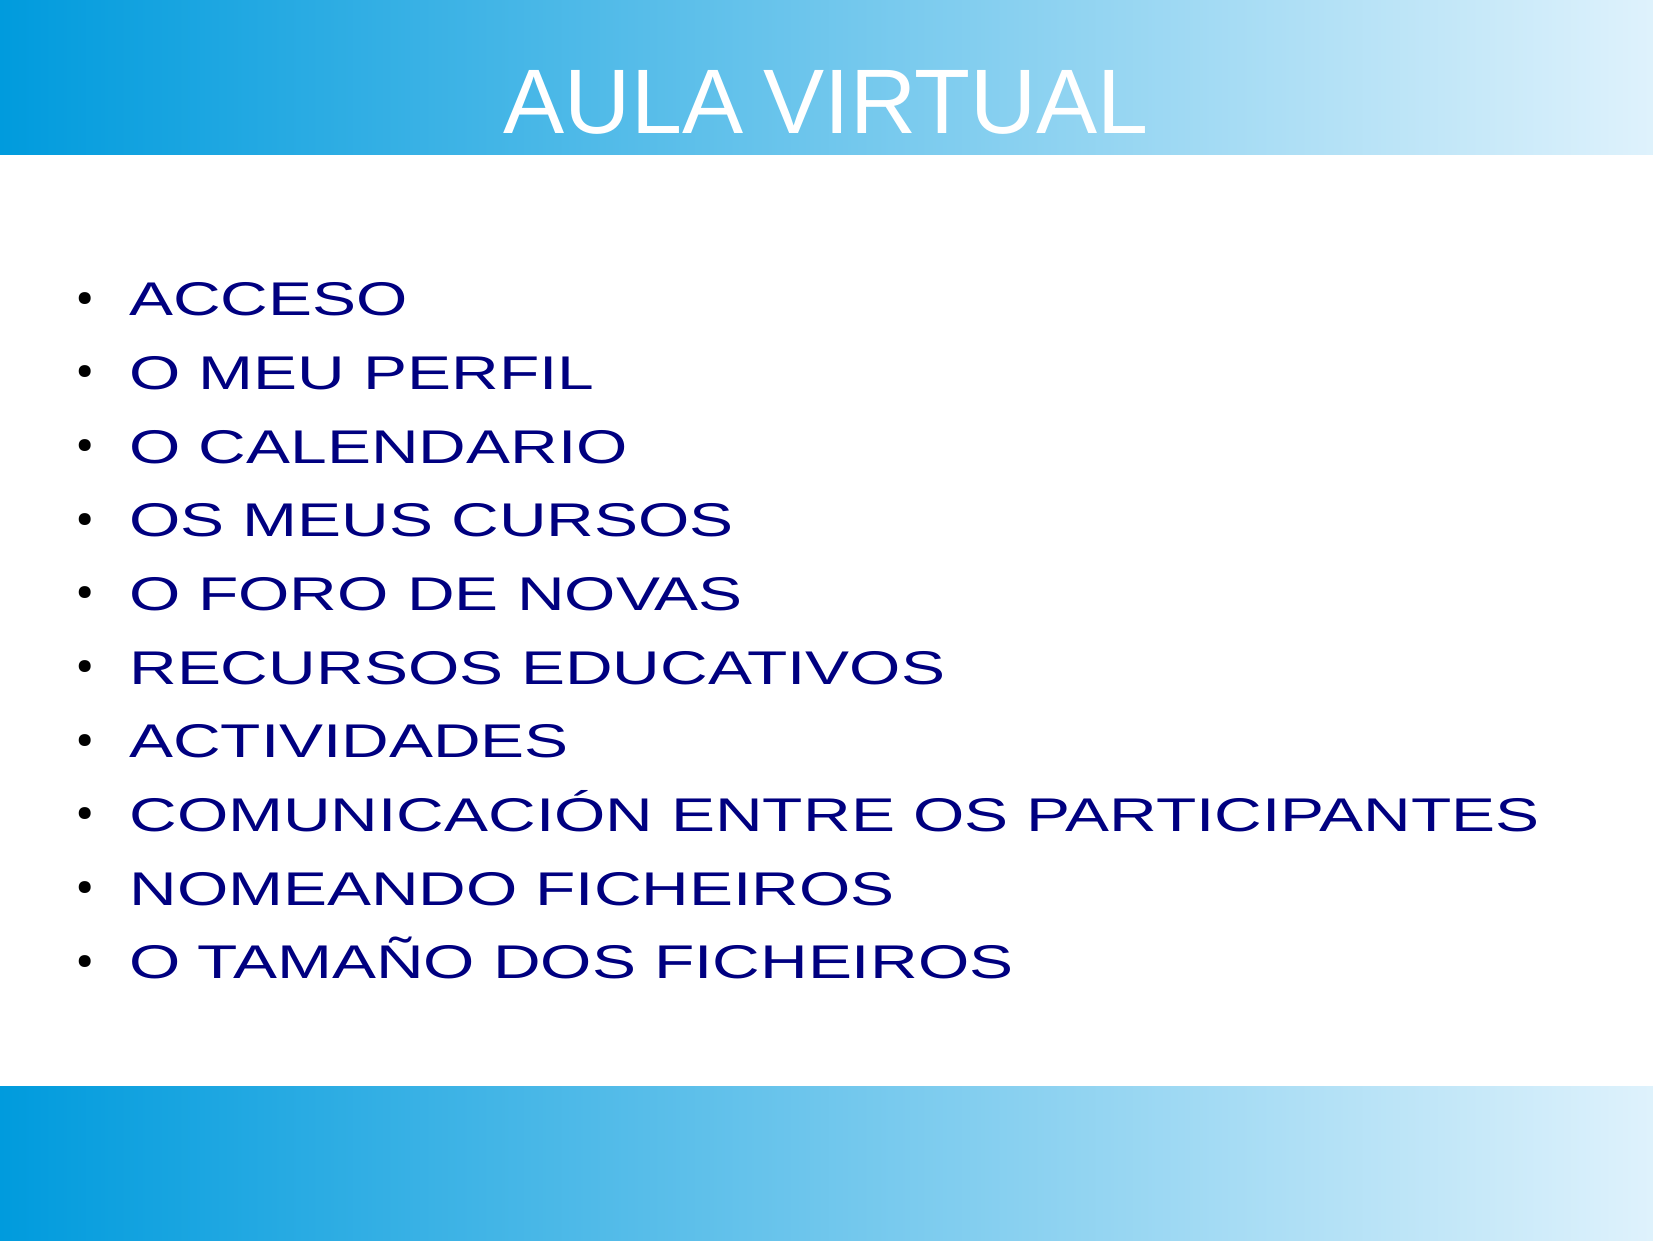

# AULA VIRTUAL
ACCESO
O MEU PERFIL
O CALENDARIO
OS MEUS CURSOS
O FORO DE NOVAS
RECURSOS EDUCATIVOS
ACTIVIDADES
COMUNICACIÓN ENTRE OS PARTICIPANTES
NOMEANDO FICHEIROS
O TAMAÑO DOS FICHEIROS